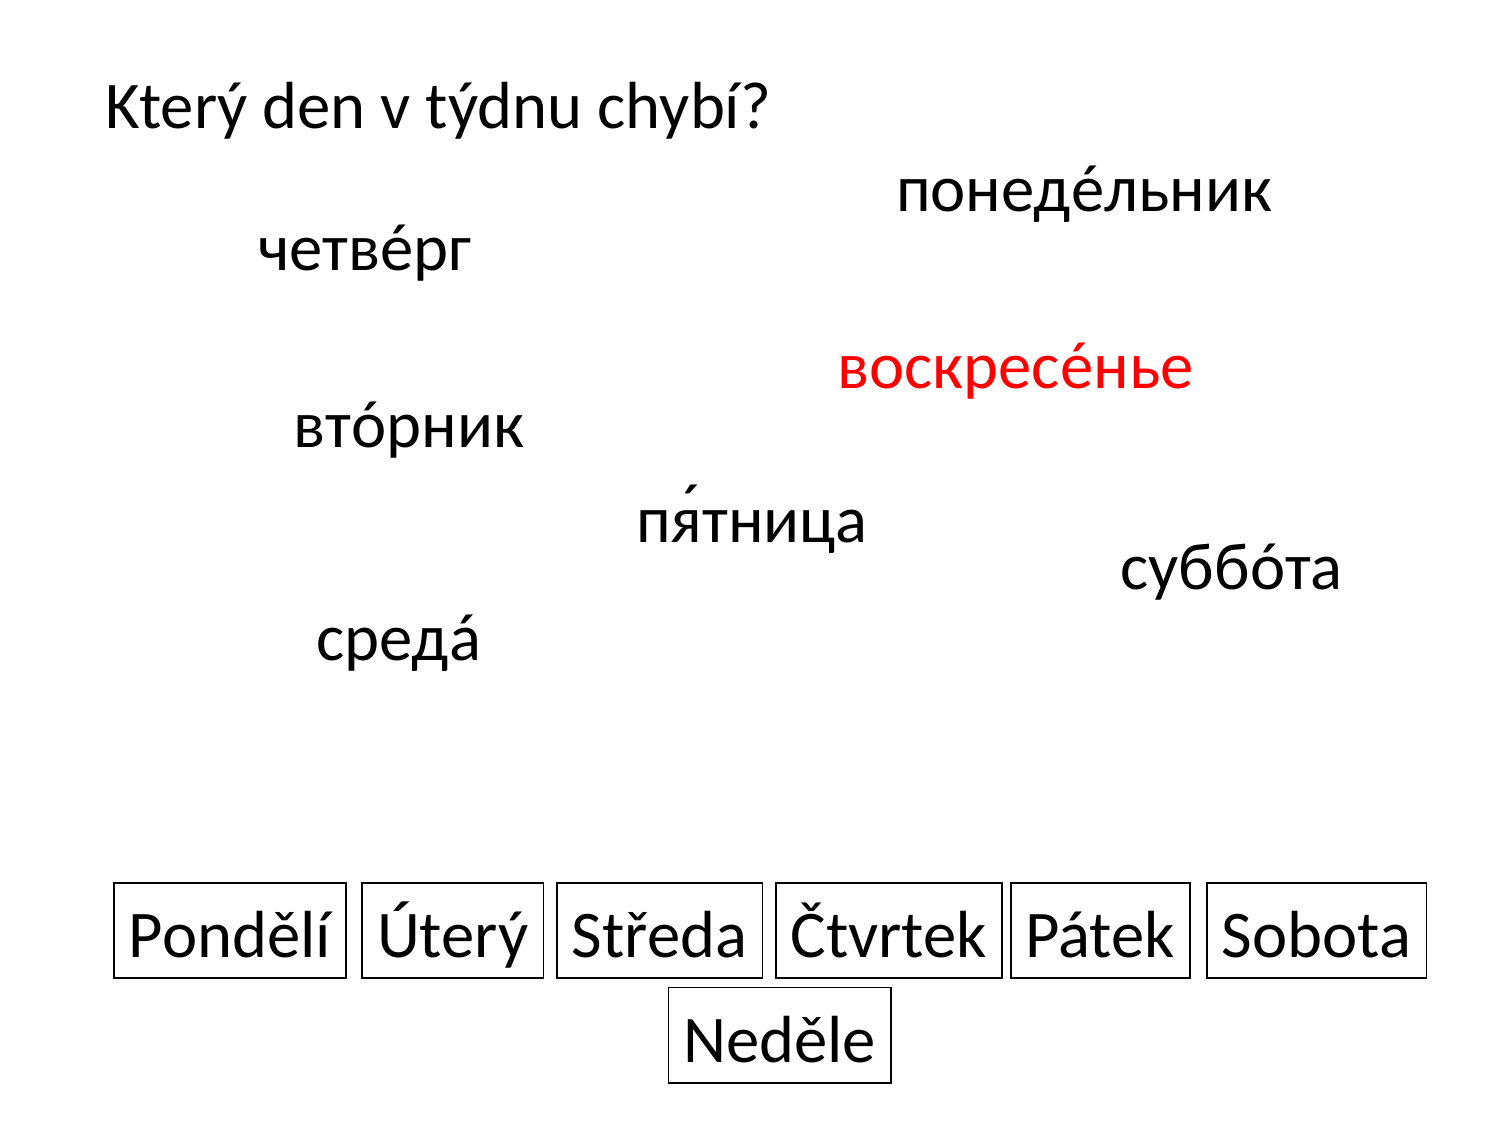

Který den v týdnu chybí?
понедéльник
четвéрг
воскресéнье
втóрник
´
пятница
суббóта
средá
Pondělí
Úterý
Středa
Čtvrtek
Pátek
Sobota
Neděle